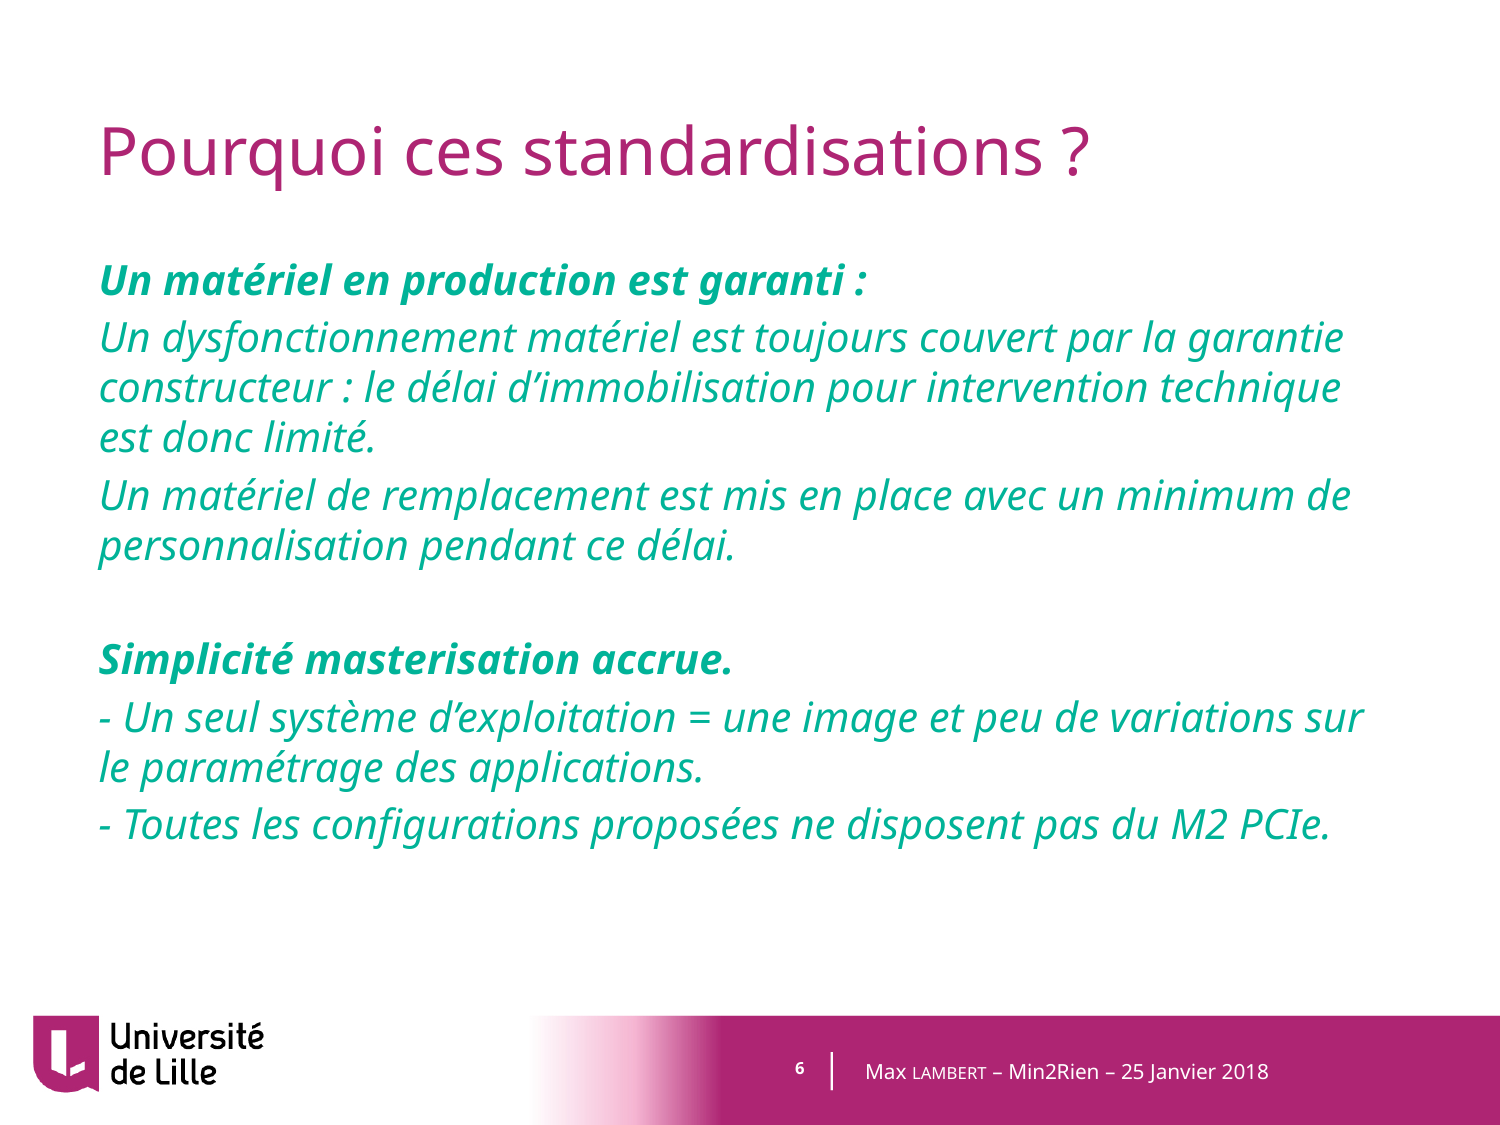

# Pourquoi ces standardisations ?
Un matériel en production est garanti :
Un dysfonctionnement matériel est toujours couvert par la garantie constructeur : le délai d’immobilisation pour intervention technique est donc limité.
Un matériel de remplacement est mis en place avec un minimum de personnalisation pendant ce délai.
Simplicité masterisation accrue.
- Un seul système d’exploitation = une image et peu de variations sur le paramétrage des applications.
- Toutes les configurations proposées ne disposent pas du M2 PCIe.